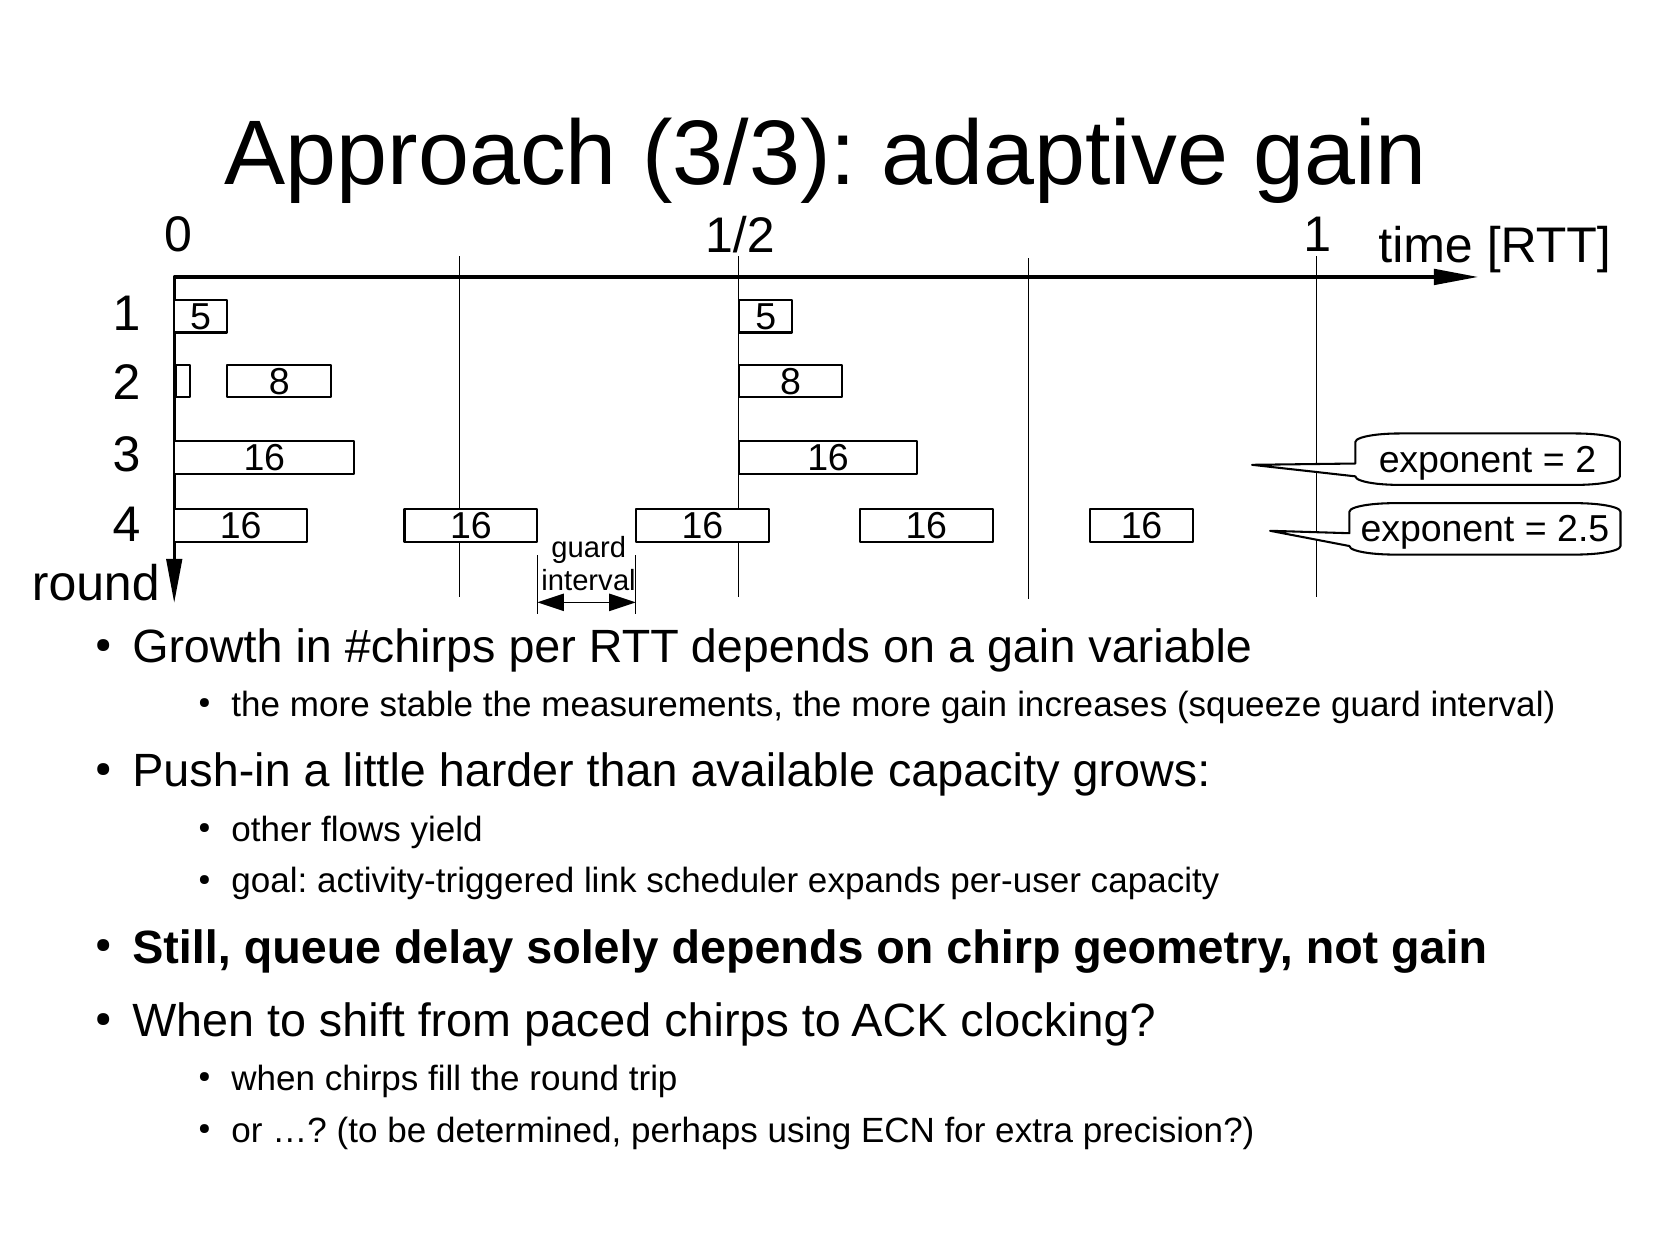

# Approach (3/3): adaptive gain
0
1
1/2
time [RTT]
1
5
5
2
8
8
3
exponent = 2
16
16
4
exponent = 2.5
16
16
16
16
16
guard
interval
round
Growth in #chirps per RTT depends on a gain variable
the more stable the measurements, the more gain increases (squeeze guard interval)
Push-in a little harder than available capacity grows:
other flows yield
goal: activity-triggered link scheduler expands per-user capacity
Still, queue delay solely depends on chirp geometry, not gain
When to shift from paced chirps to ACK clocking?
when chirps fill the round trip
or …? (to be determined, perhaps using ECN for extra precision?)